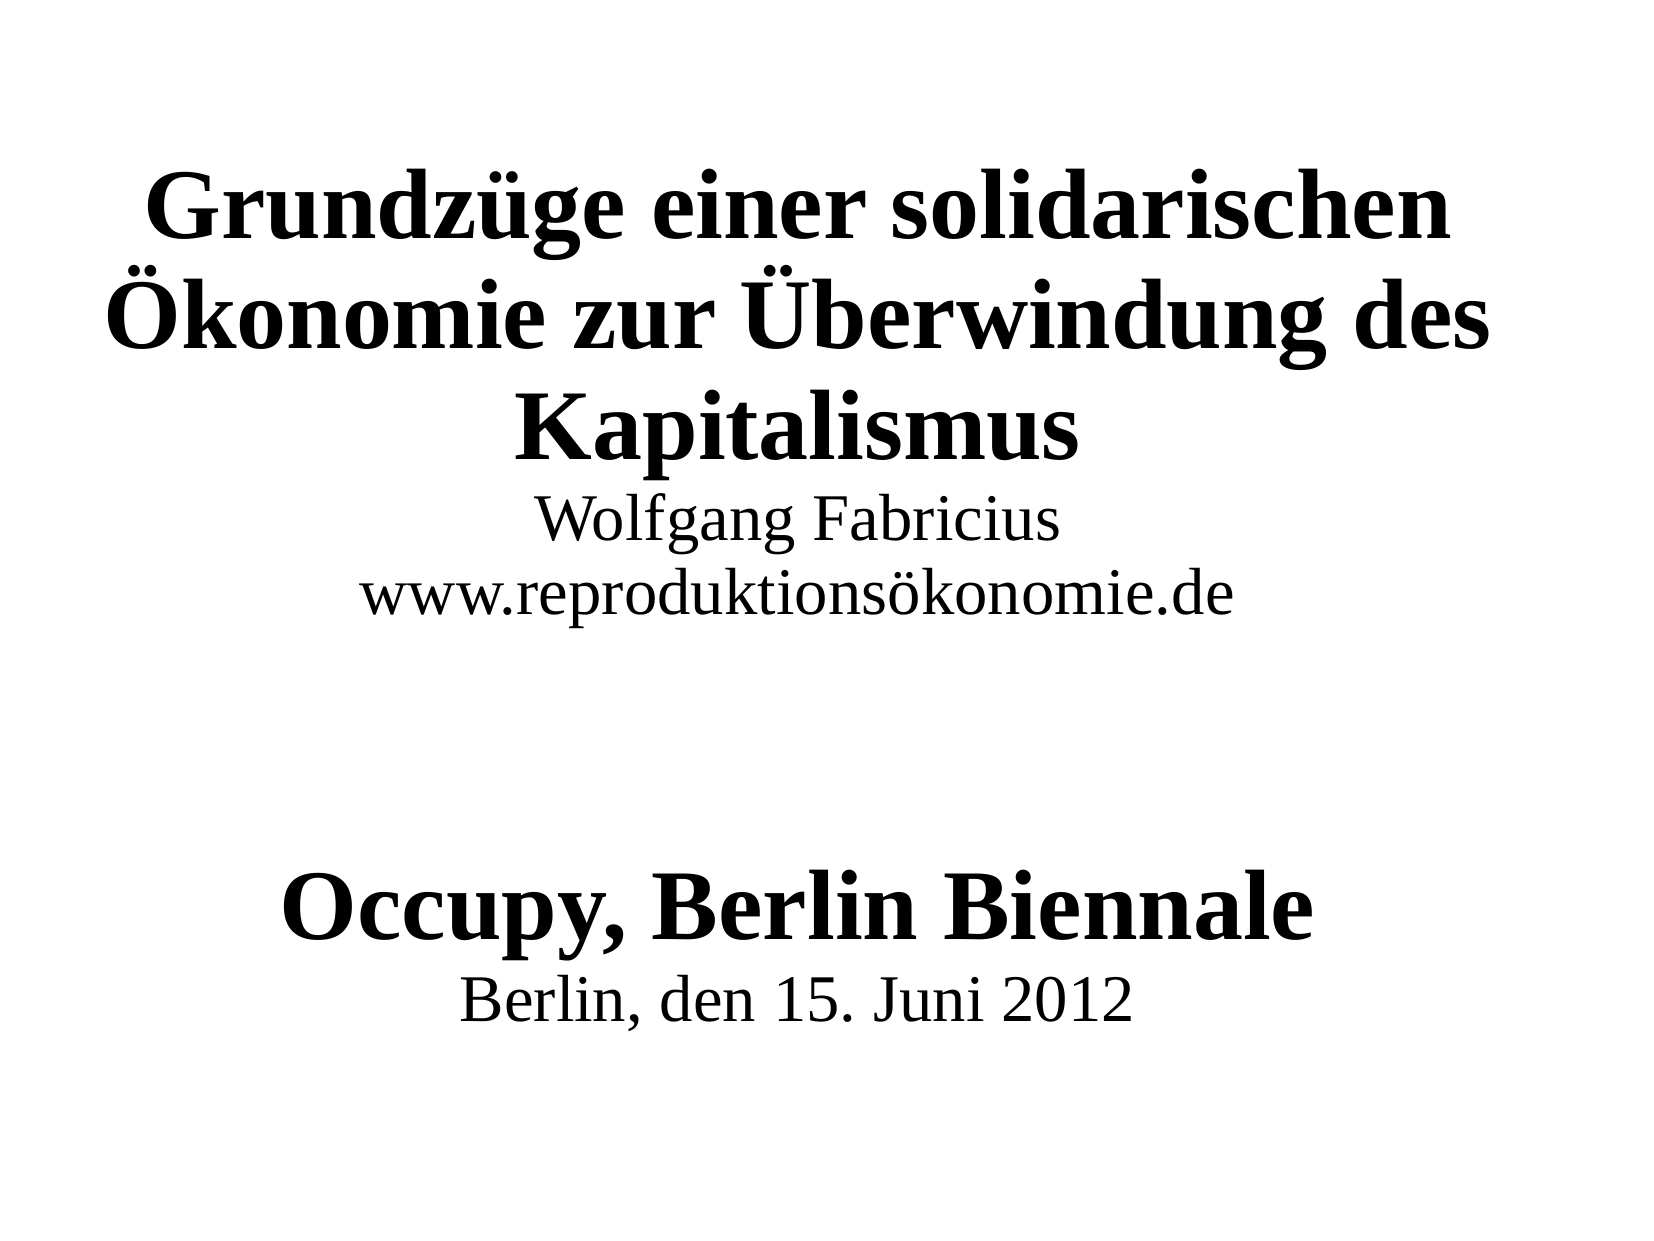

Grundzüge einer solidarischen Ökonomie zur Überwindung des Kapitalismus
Wolfgang Fabricius
www.reproduktionsökonomie.de
Occupy, Berlin Biennale
Berlin, den 15. Juni 2012